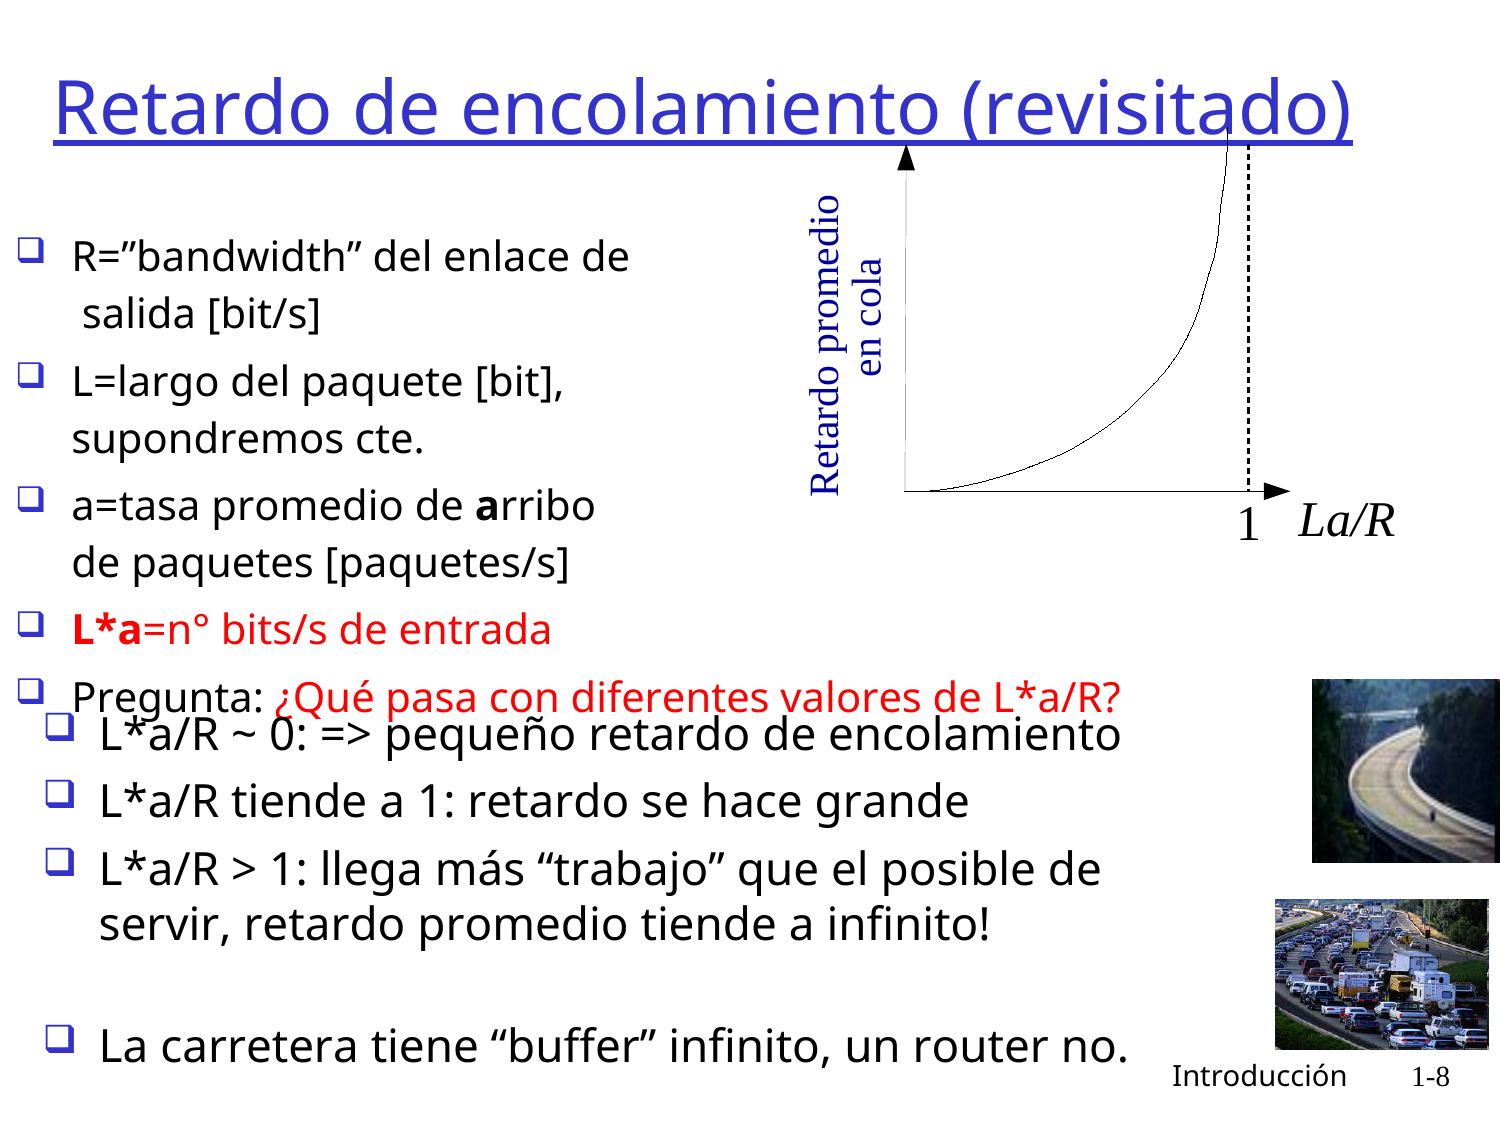

# Retardo de encolamiento (revisitado)
R=”bandwidth” del enlace de
 salida [bit/s]
L=largo del paquete [bit],
supondremos cte.
a=tasa promedio de arribo
de paquetes [paquetes/s]
L*a=n° bits/s de entrada
Pregunta: ¿Qué pasa con diferentes valores de L*a/R?
Retardo promedio en cola
La/R
1
L*a/R ~ 0: => pequeño retardo de encolamiento
L*a/R tiende a 1: retardo se hace grande
L*a/R > 1: llega más “trabajo” que el posible de servir, retardo promedio tiende a infinito!
La carretera tiene “buffer” infinito, un router no.
 Introducción